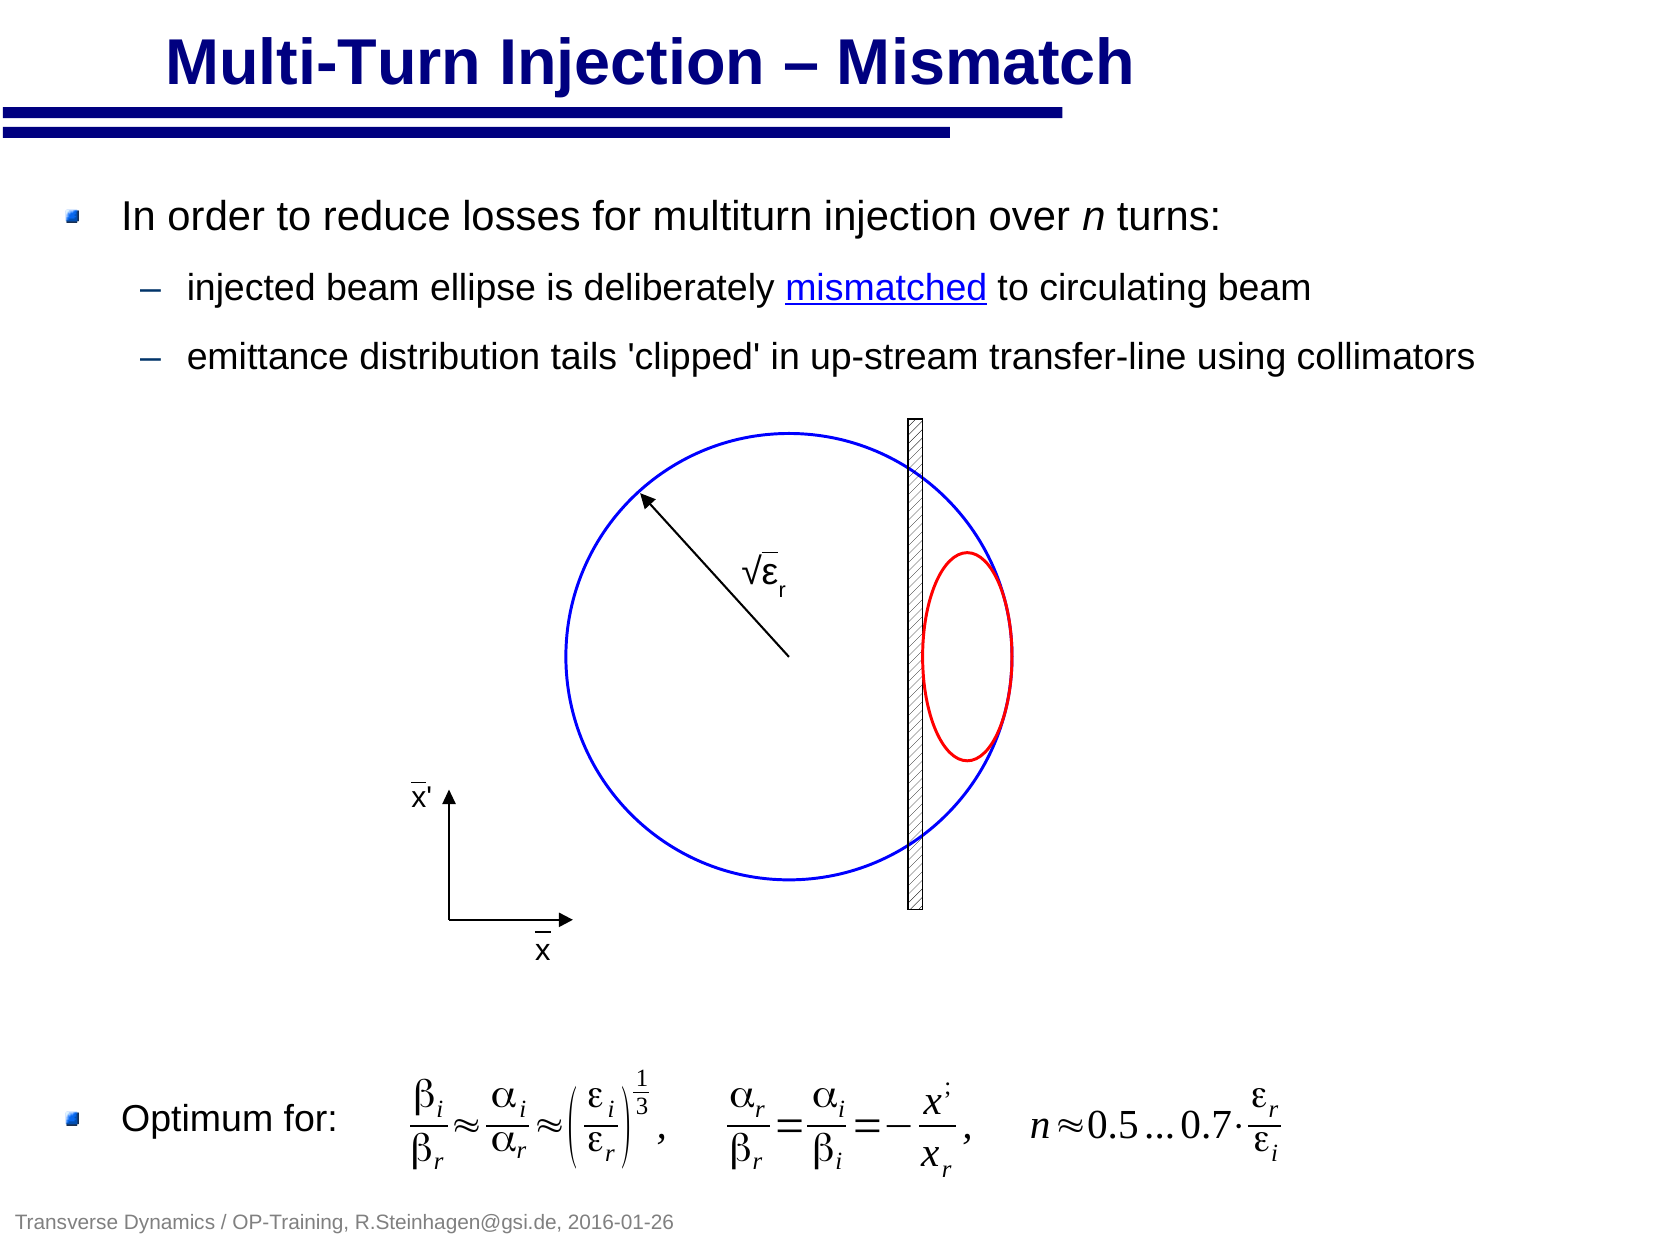

# Multi-Turn Injection – Mismatch
In order to reduce losses for multiturn injection over n turns:
injected beam ellipse is deliberately mismatched to circulating beam
emittance distribution tails 'clipped' in up-stream transfer-line using collimators
√εr
x'
x
Optimum for: